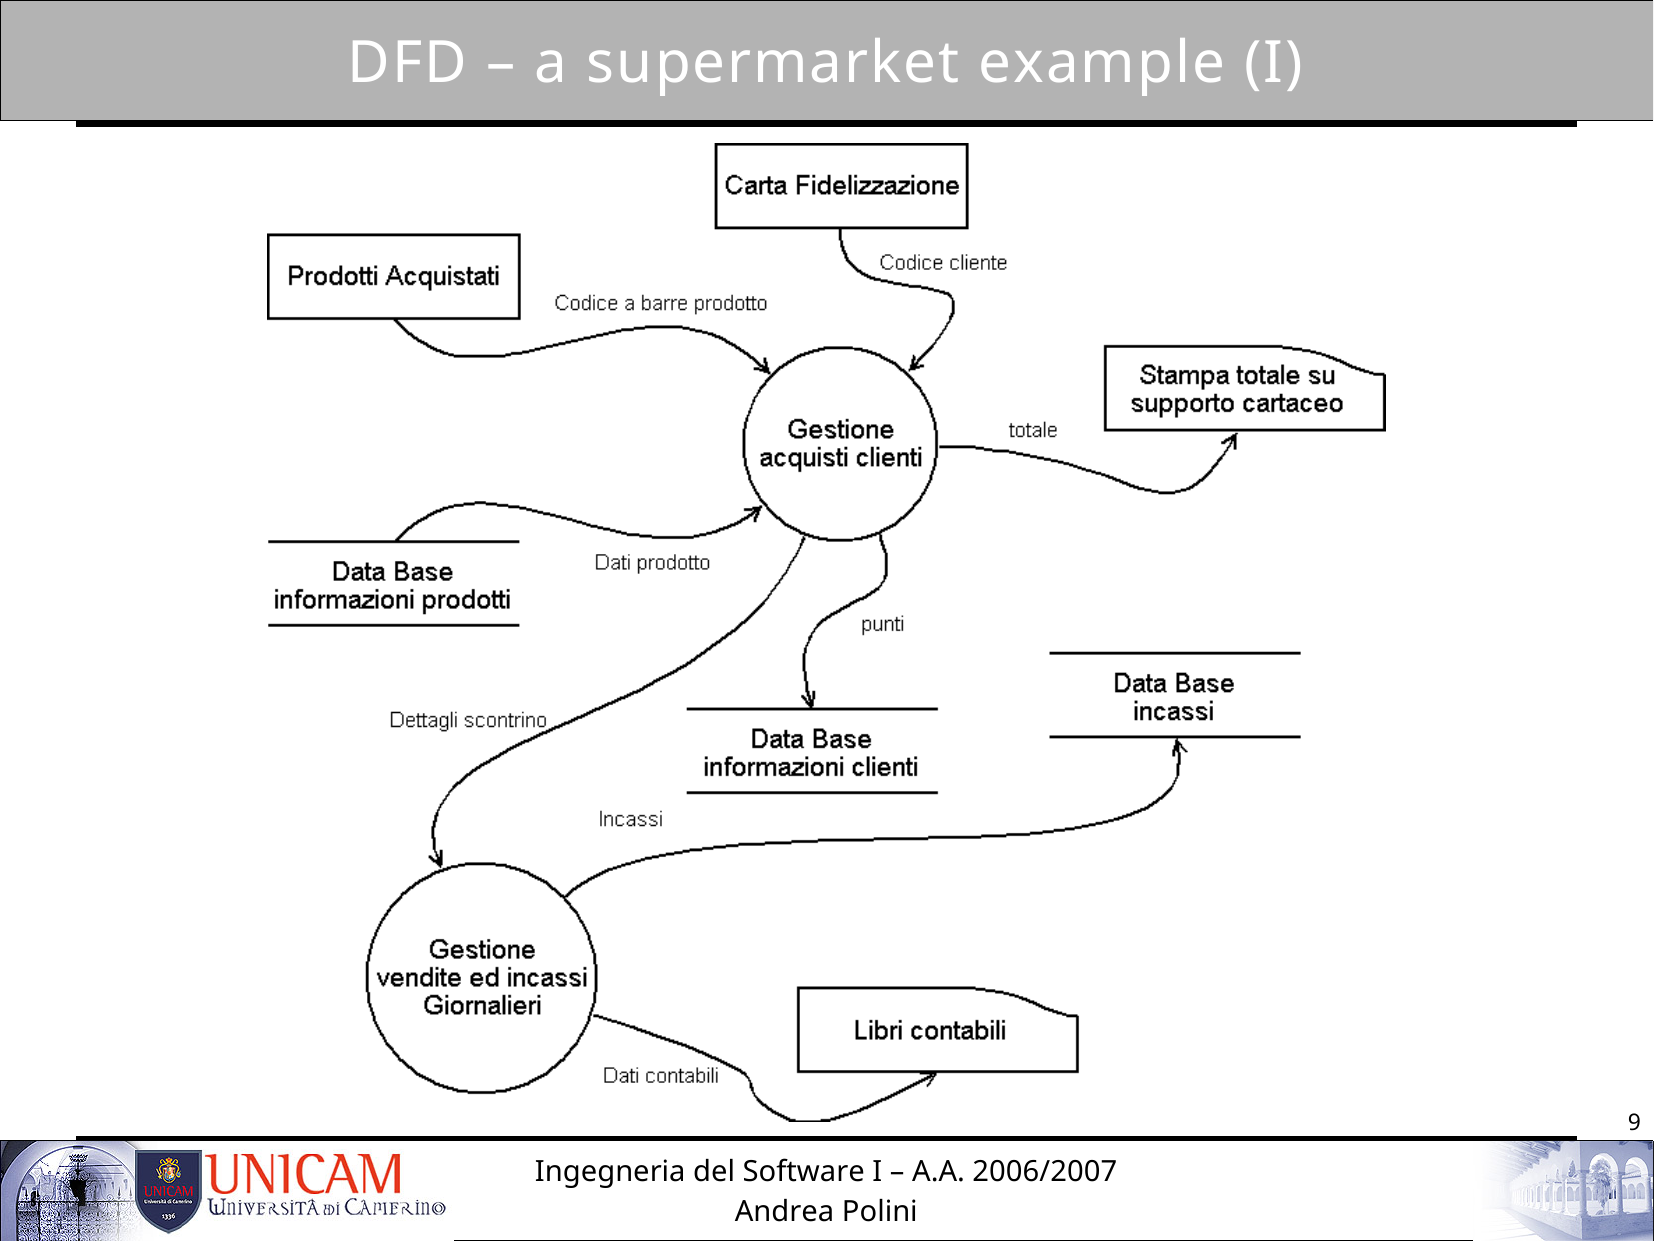

# DFD – a supermarket example (I)
9